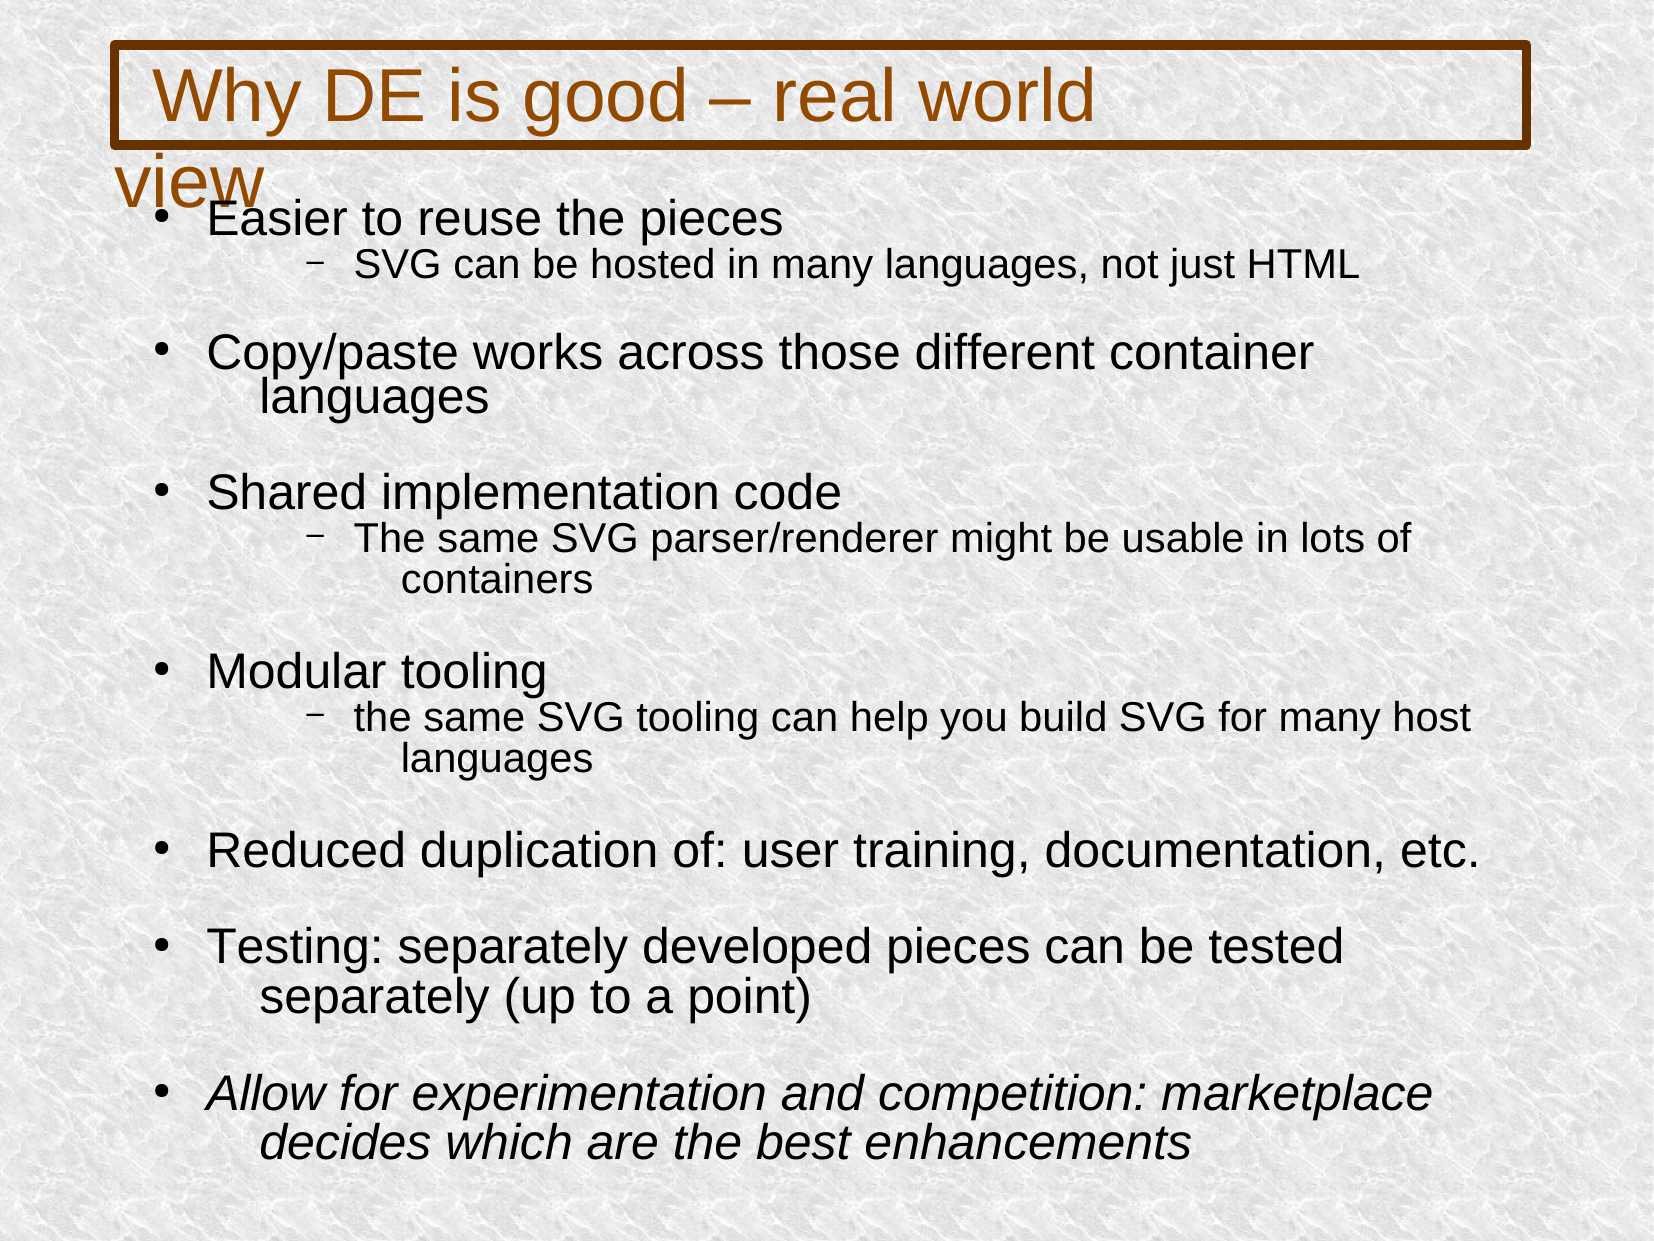

# Why DE is good – real world view
Easier to reuse the pieces
SVG can be hosted in many languages, not just HTML
Copy/paste works across those different container languages
Shared implementation code
The same SVG parser/renderer might be usable in lots of containers
Modular tooling
the same SVG tooling can help you build SVG for many host languages
Reduced duplication of: user training, documentation, etc.
Testing: separately developed pieces can be tested separately (up to a point)
Allow for experimentation and competition: marketplace decides which are the best enhancements